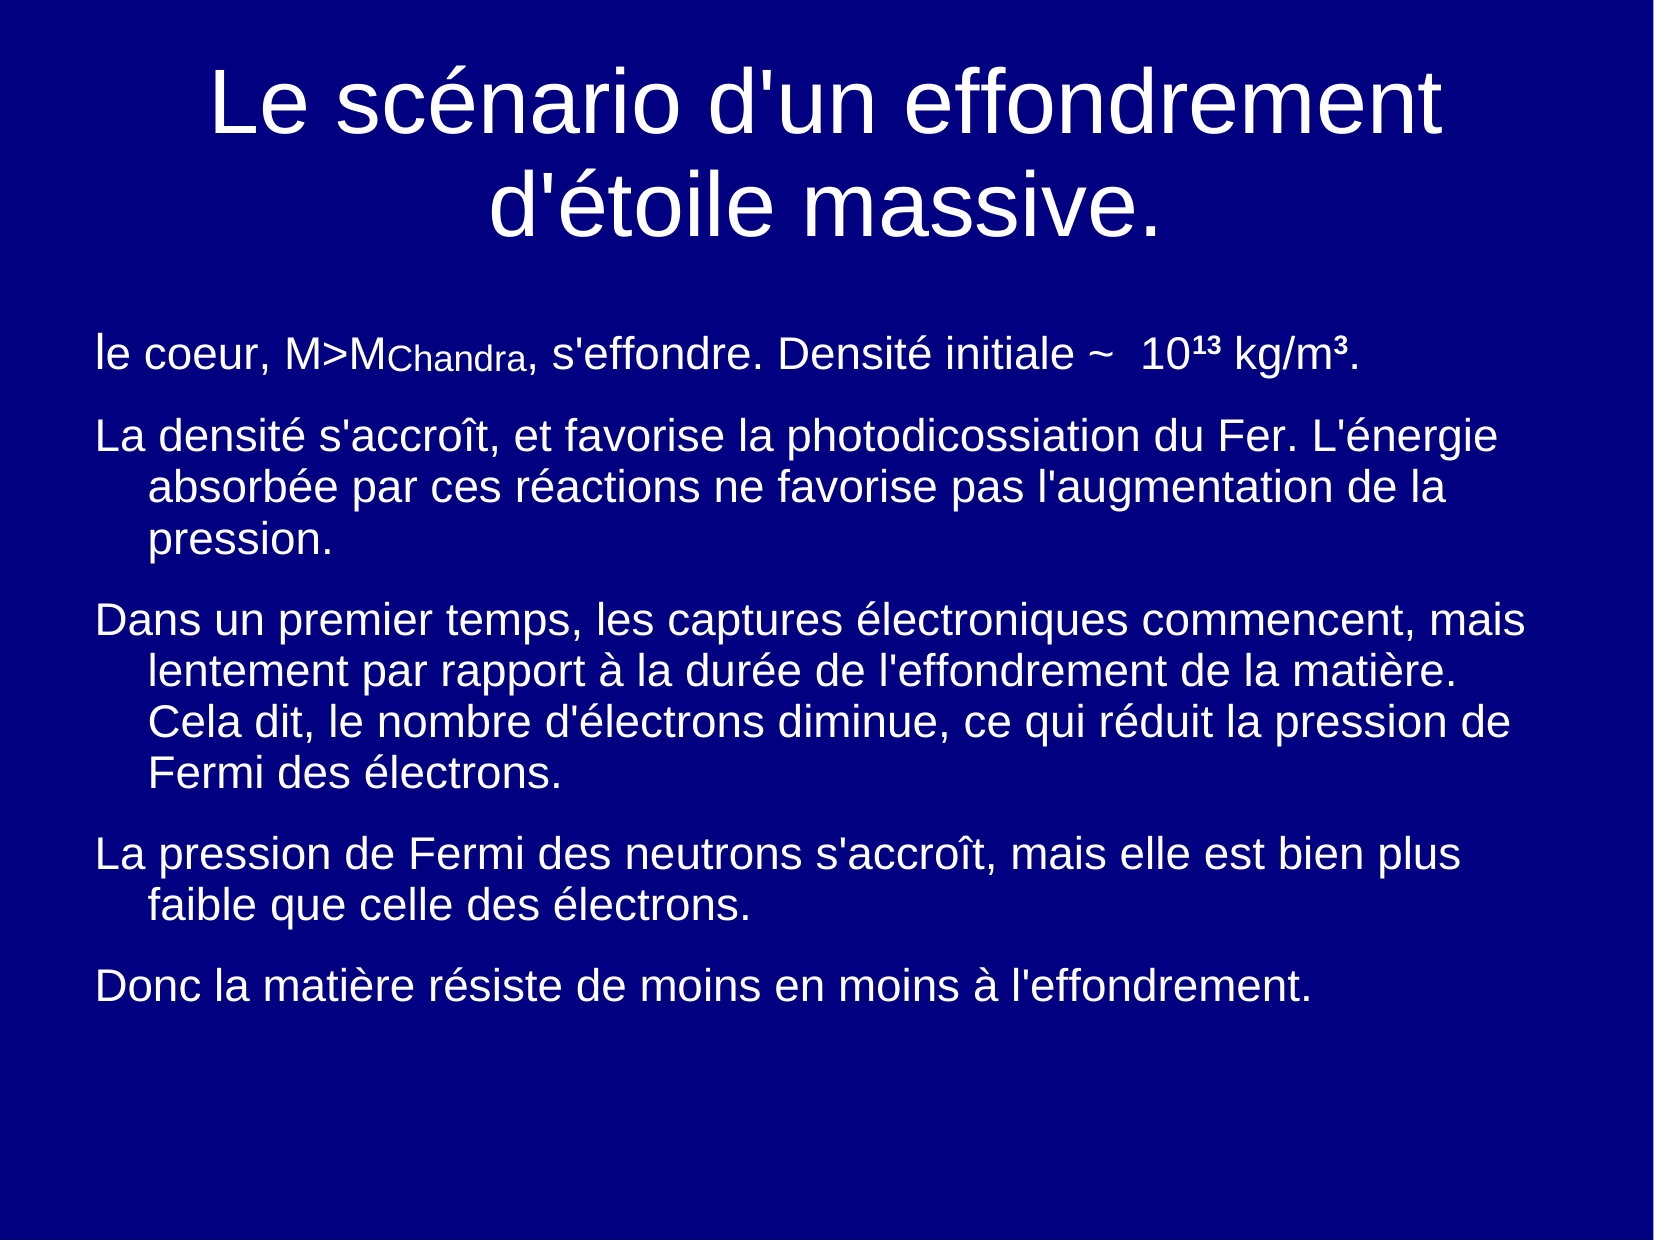

# Le scénario d'un effondrement d'étoile massive.
le coeur, M>MChandra, s'effondre. Densité initiale ~ 1013 kg/m3.
La densité s'accroît, et favorise la photodicossiation du Fer. L'énergie absorbée par ces réactions ne favorise pas l'augmentation de la pression.
Dans un premier temps, les captures électroniques commencent, mais lentement par rapport à la durée de l'effondrement de la matière. Cela dit, le nombre d'électrons diminue, ce qui réduit la pression de Fermi des électrons.
La pression de Fermi des neutrons s'accroît, mais elle est bien plus faible que celle des électrons.
Donc la matière résiste de moins en moins à l'effondrement.